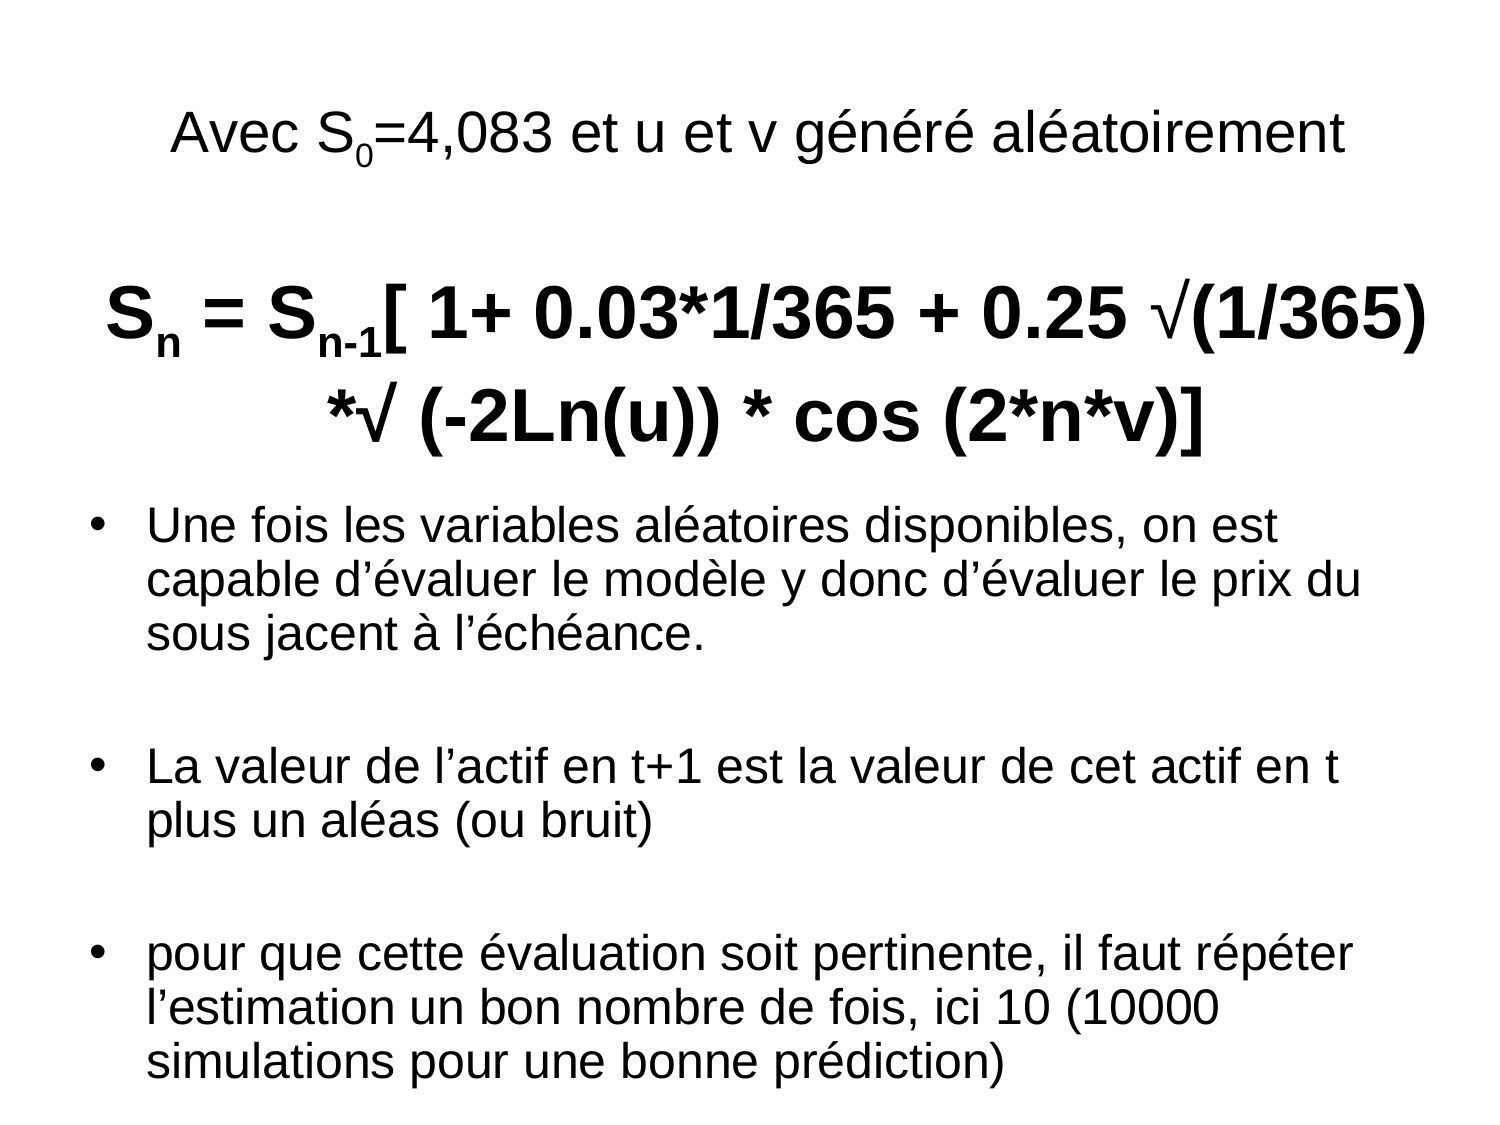

# Avec S0=4,083 et u et v généré aléatoirement Sn = Sn-1[ 1+ 0.03*1/365 + 0.25 √(1/365) *√ (-2Ln(u)) * cos (2*n*v)]
Une fois les variables aléatoires disponibles, on est capable d’évaluer le modèle y donc d’évaluer le prix du sous jacent à l’échéance.
La valeur de l’actif en t+1 est la valeur de cet actif en t plus un aléas (ou bruit)
pour que cette évaluation soit pertinente, il faut répéter l’estimation un bon nombre de fois, ici 10 (10000 simulations pour une bonne prédiction)